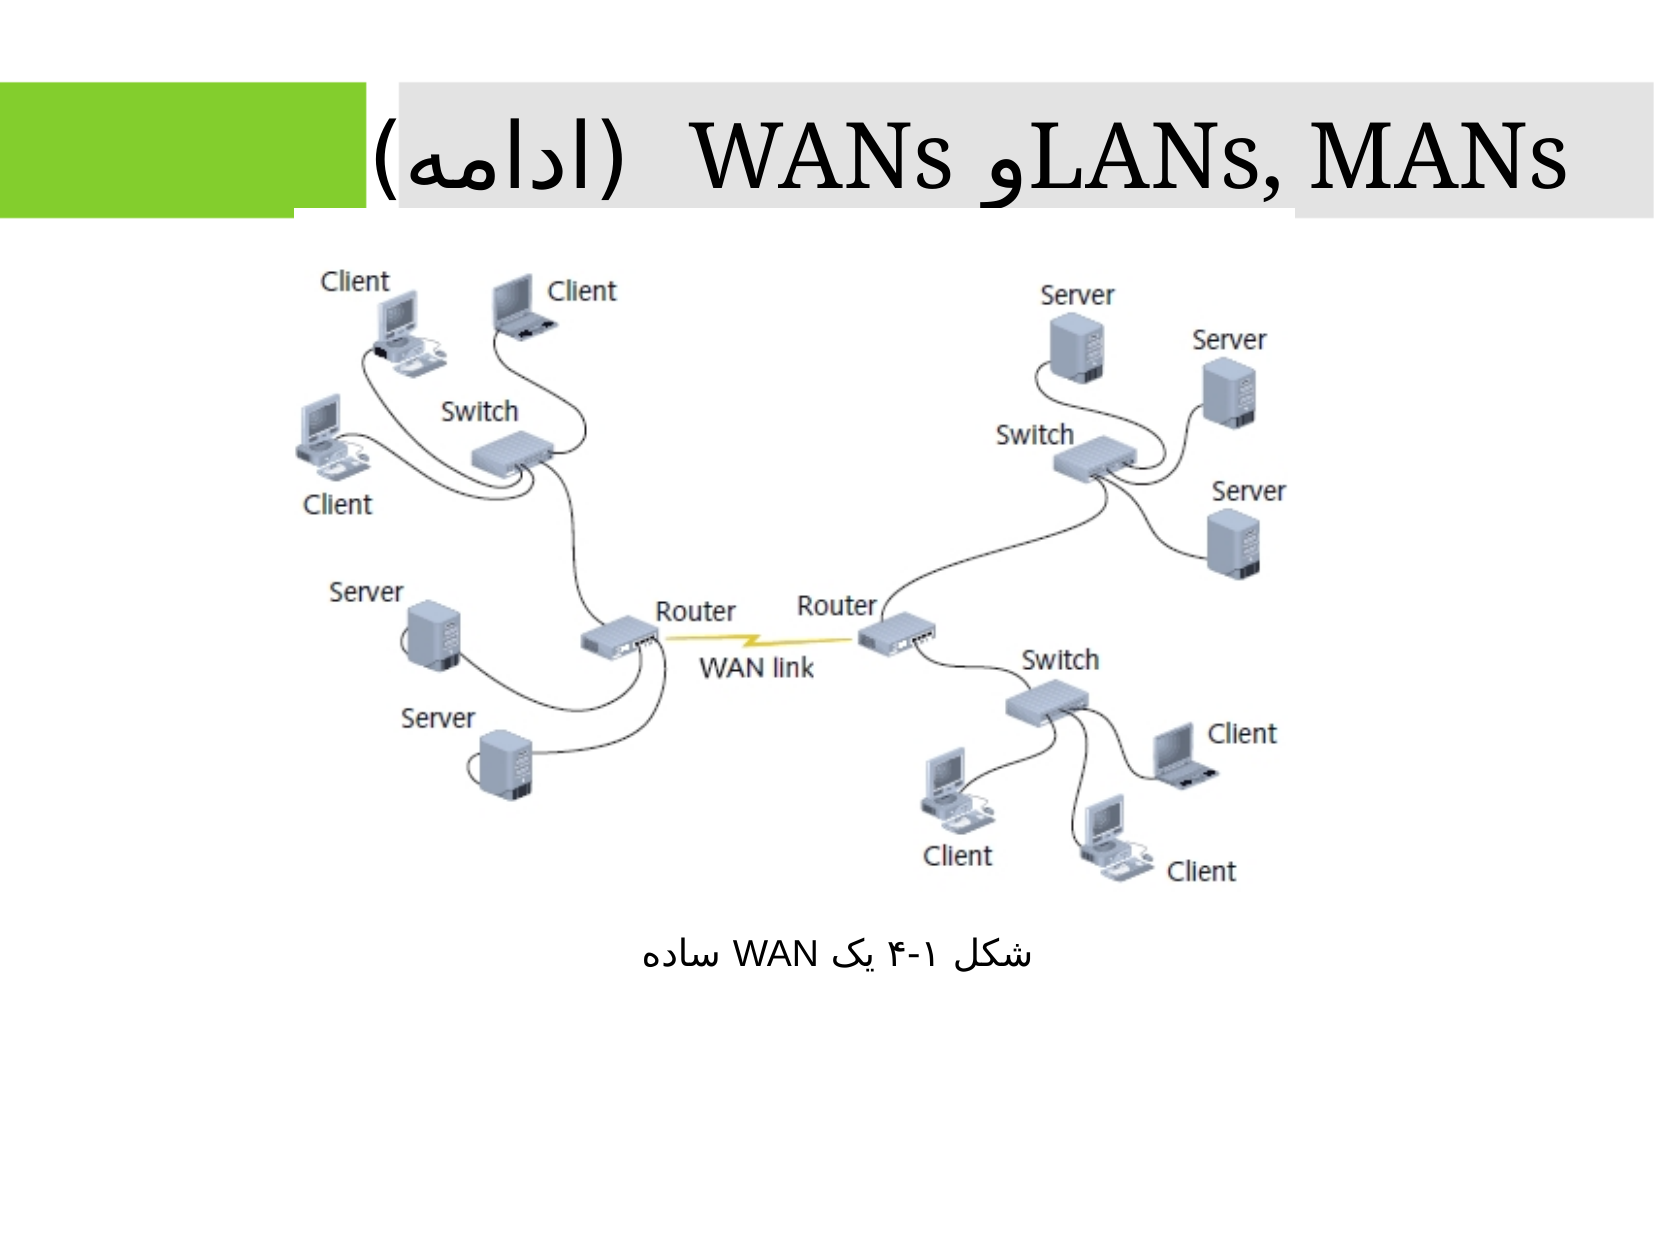

# LANs, MANsو WANs (ادامه)
 شکل ۱-۴ یک WAN ساده